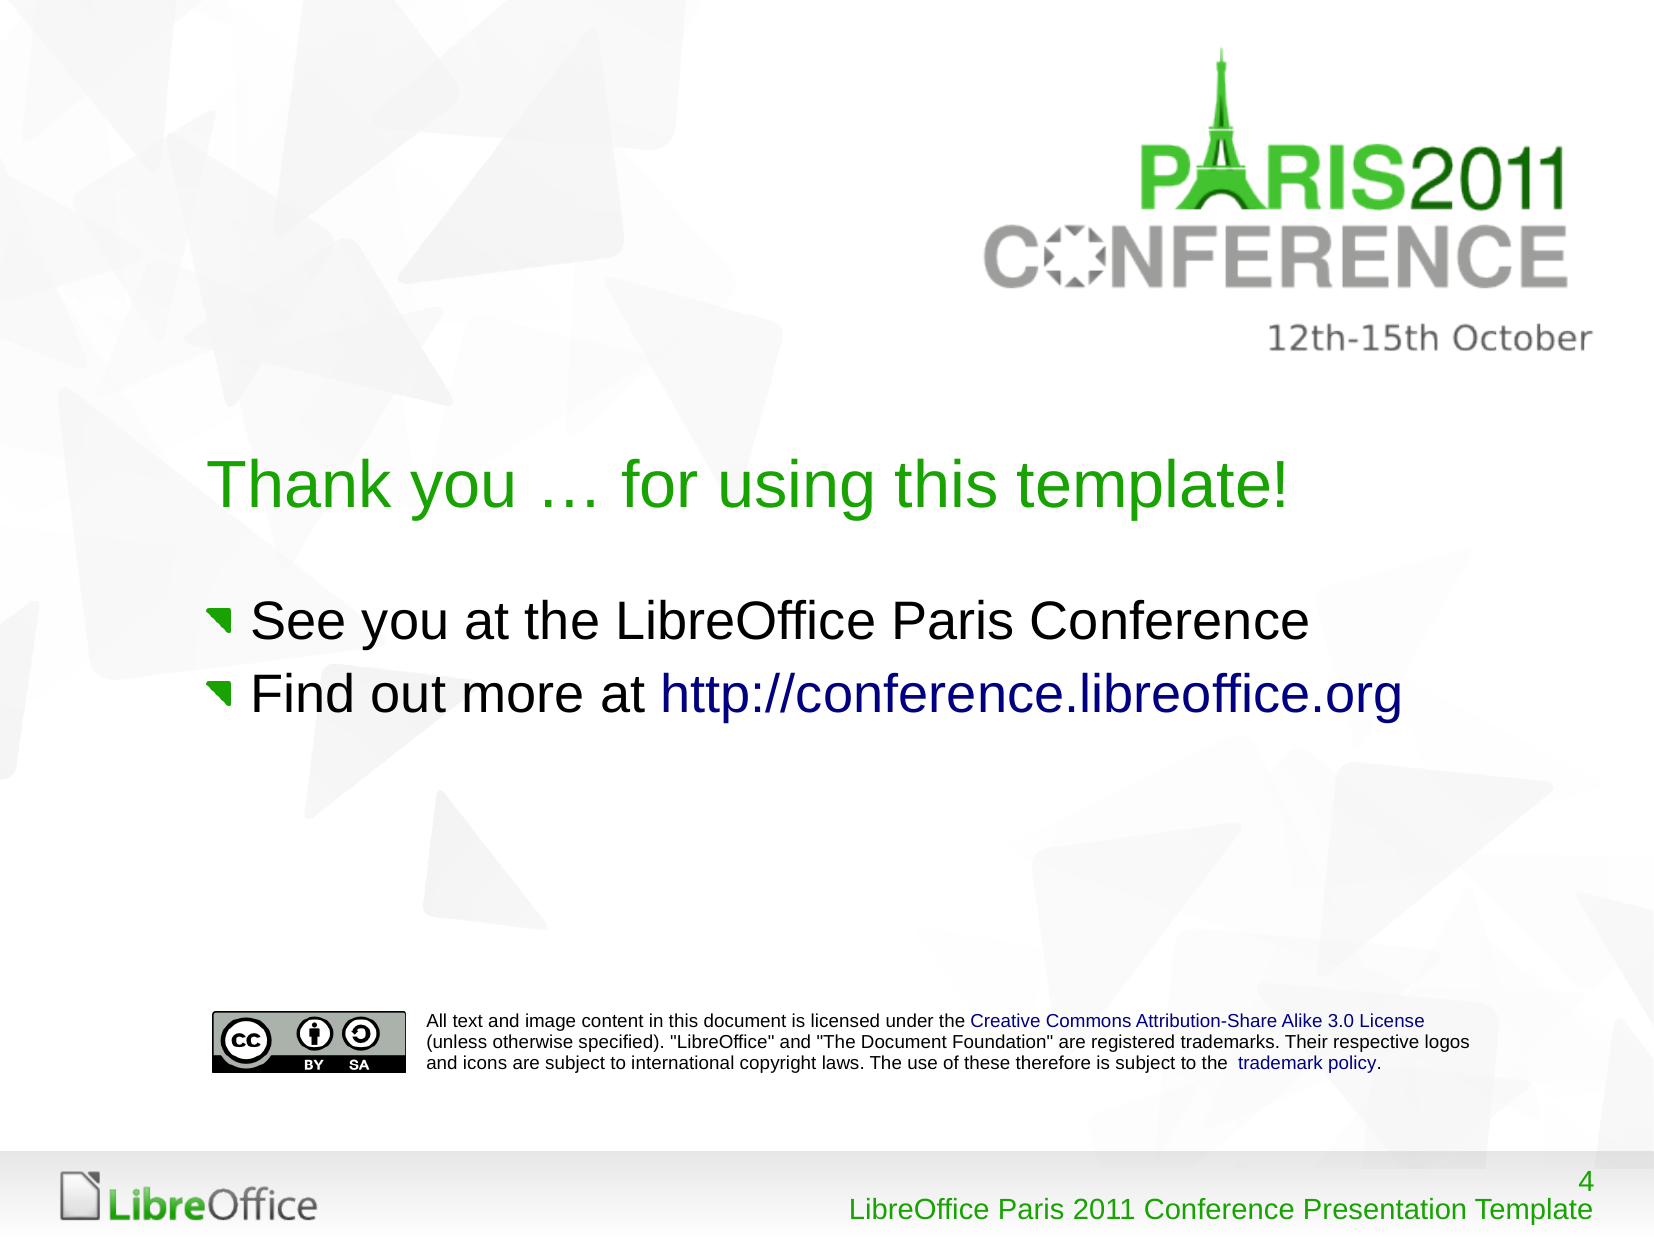

# Thank you … for using this template!
See you at the LibreOffice Paris Conference
Find out more at http://conference.libreoffice.org
4
LibreOffice Paris 2011 Conference Presentation Template